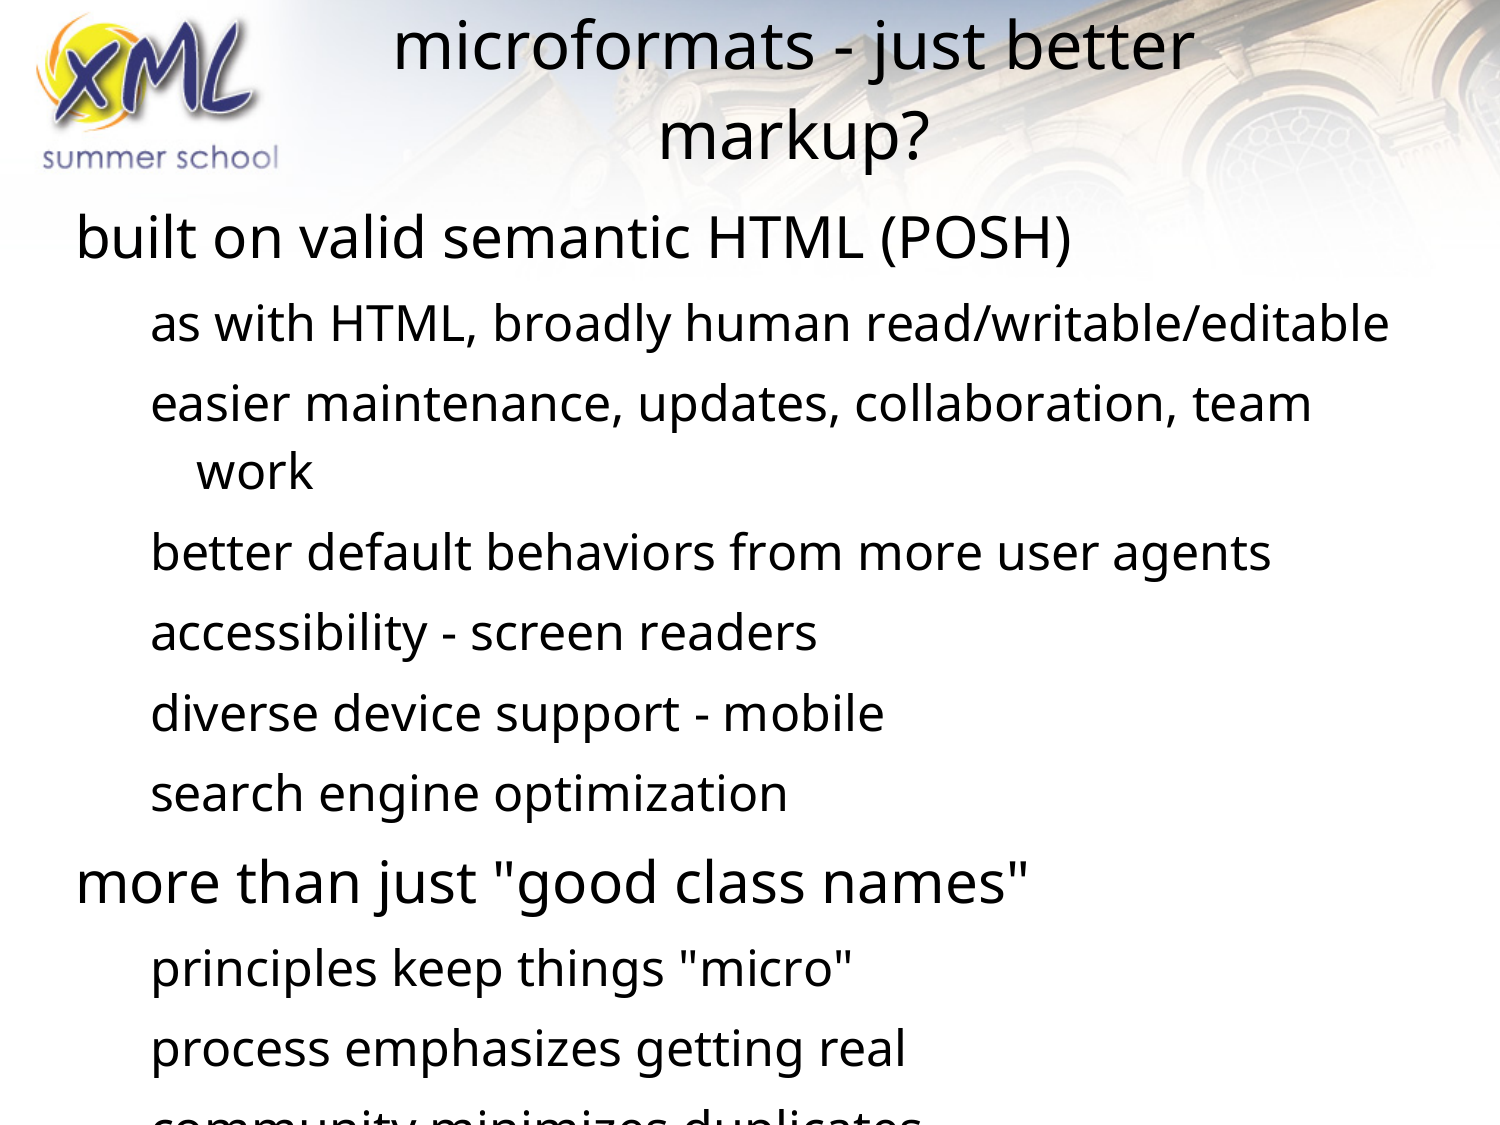

# microformats - just better markup?
built on valid semantic HTML (POSH)
as with HTML, broadly human read/writable/editable
easier maintenance, updates, collaboration, team work
better default behaviors from more user agents
accessibility - screen readers
diverse device support - mobile
search engine optimization
more than just "good class names"
principles keep things "micro"
process emphasizes getting real
community minimizes duplicates